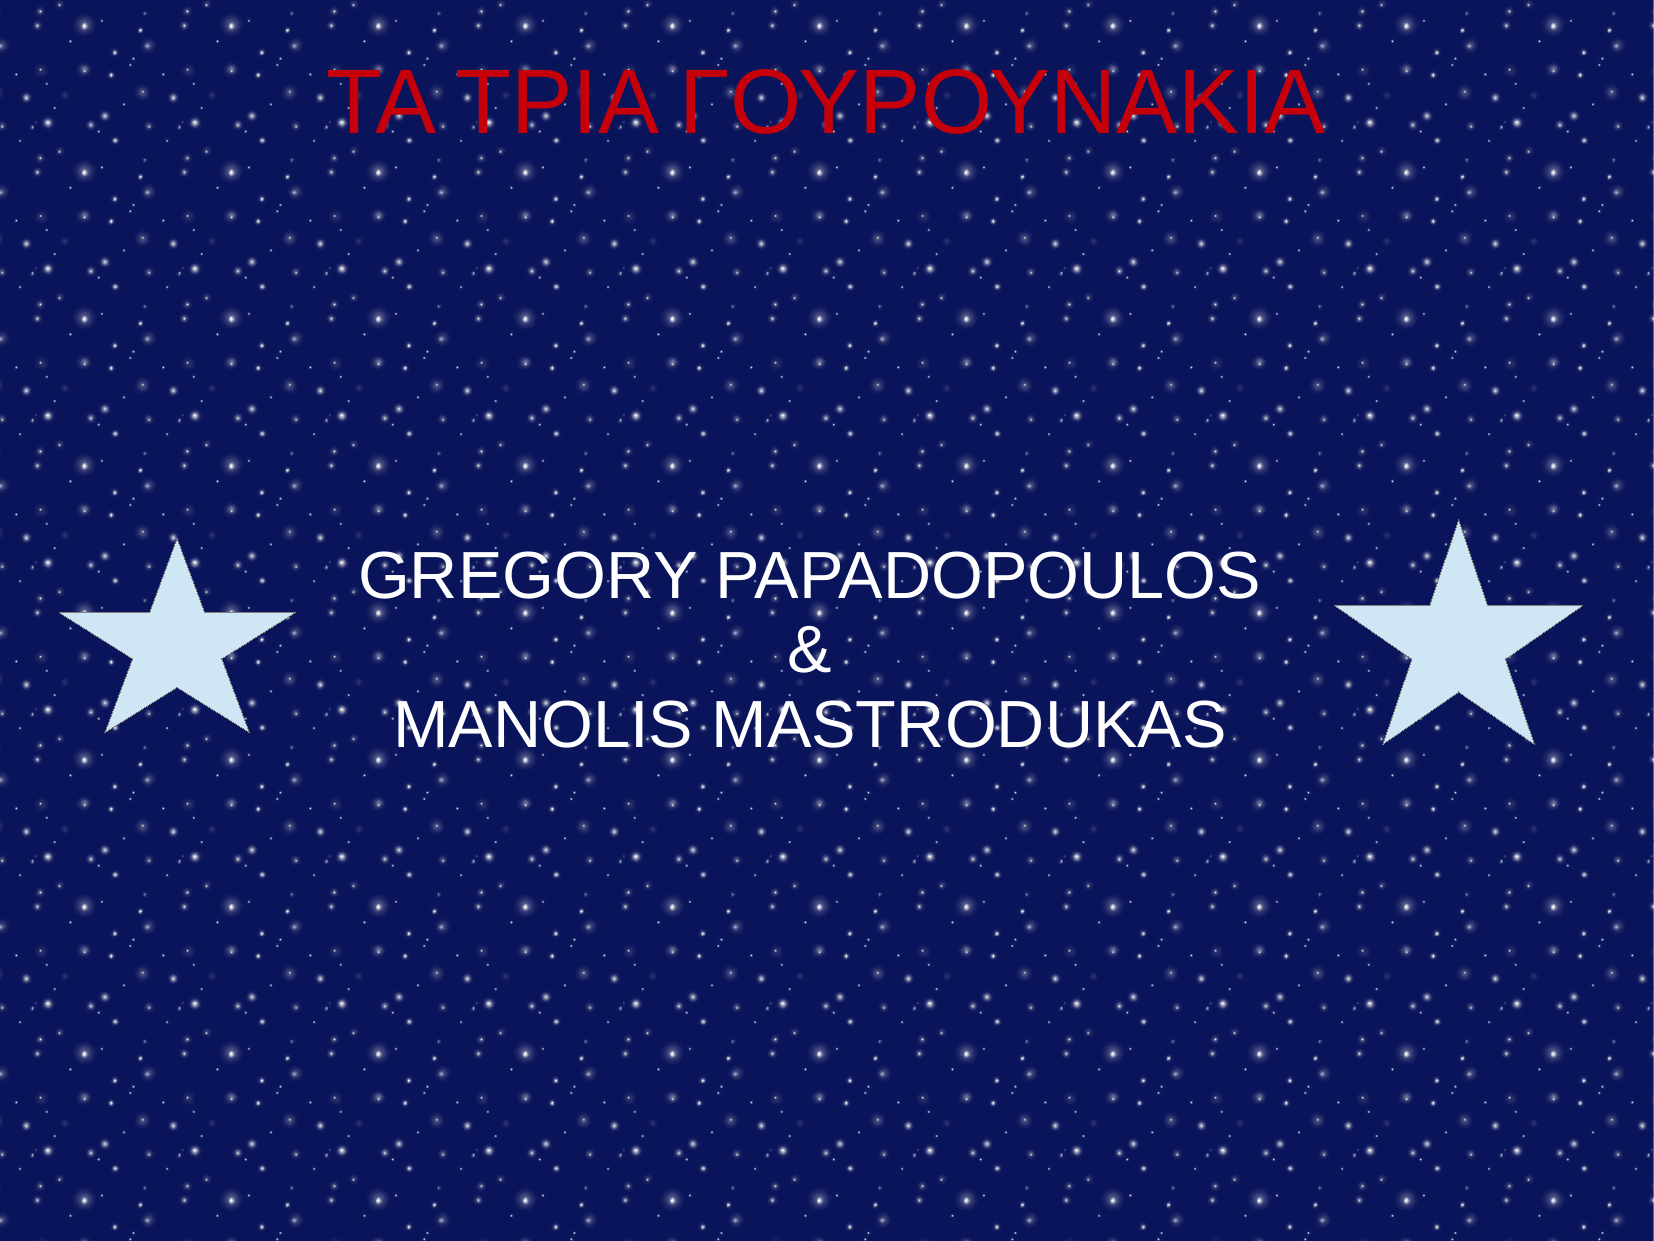

# ΤΑ ΤΡΙΑ ΓΟΥΡΟΥΝΑΚΙΑ
GREGORY PAPADOPOULOS
&
MANOLIS MASTRODUKAS